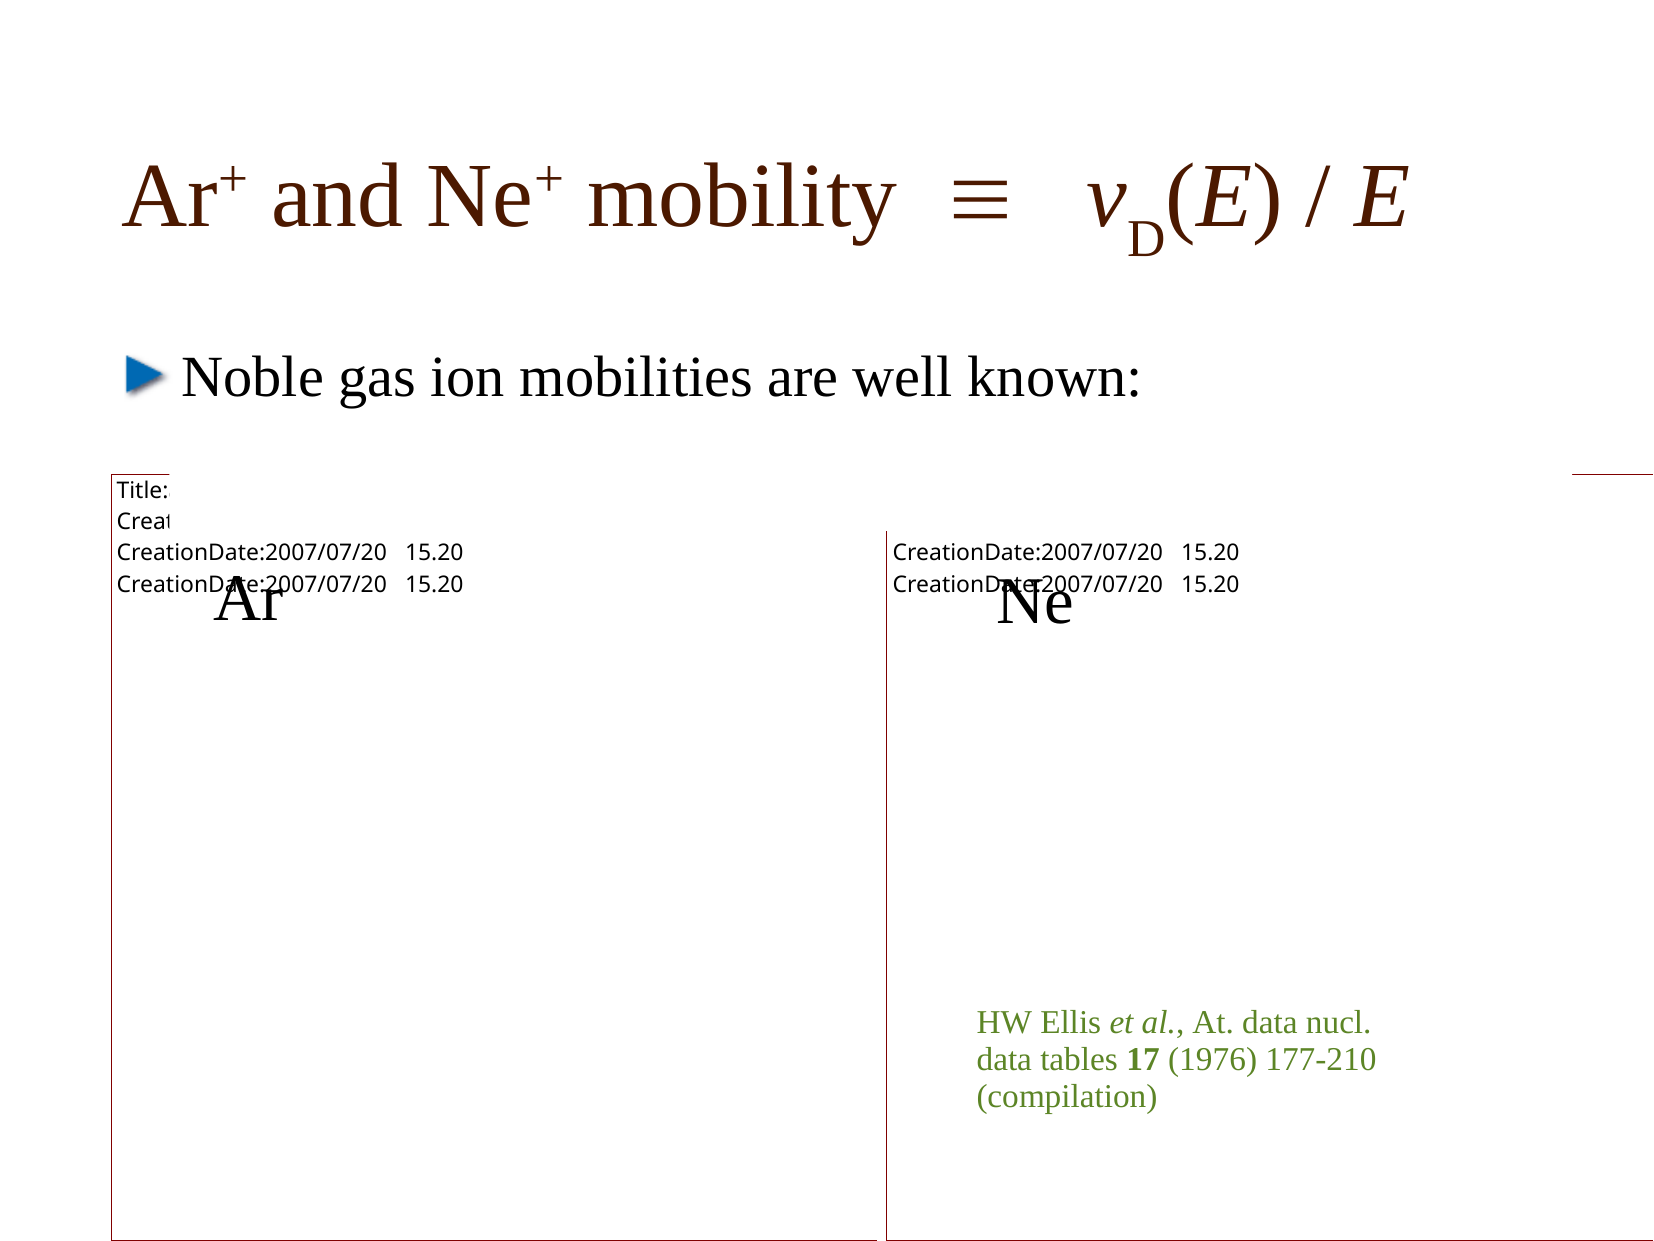

# Ar+ and Ne+ mobility ≡ vD(E) / E
Noble gas ion mobilities are well known:
Ar
Ne
HW Ellis et al., At. data nucl.
data tables 17 (1976) 177-210
(compilation)